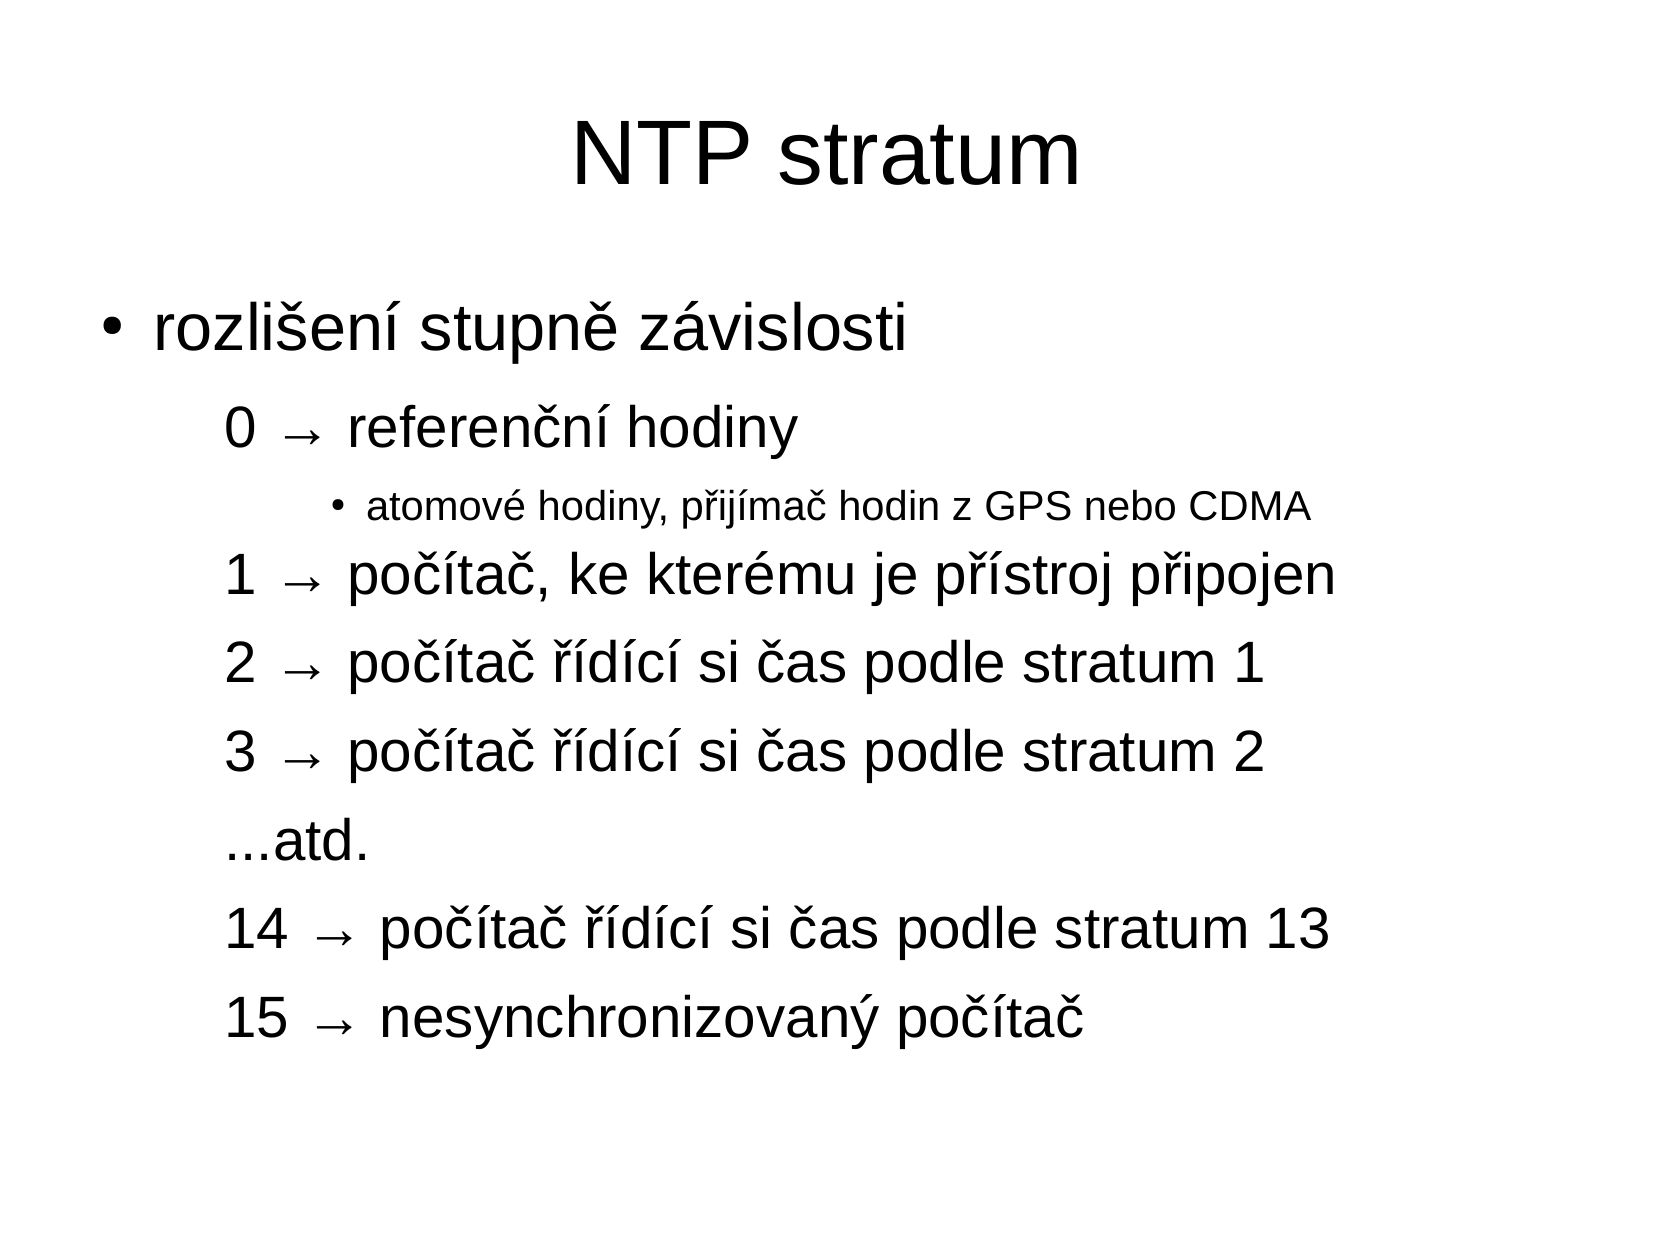

# NTP stratum
rozlišení stupně závislosti
0 → referenční hodiny
atomové hodiny, přijímač hodin z GPS nebo CDMA
1 → počítač, ke kterému je přístroj připojen
2 → počítač řídící si čas podle stratum 1
3 → počítač řídící si čas podle stratum 2
...atd.
14 → počítač řídící si čas podle stratum 13
15 → nesynchronizovaný počítač